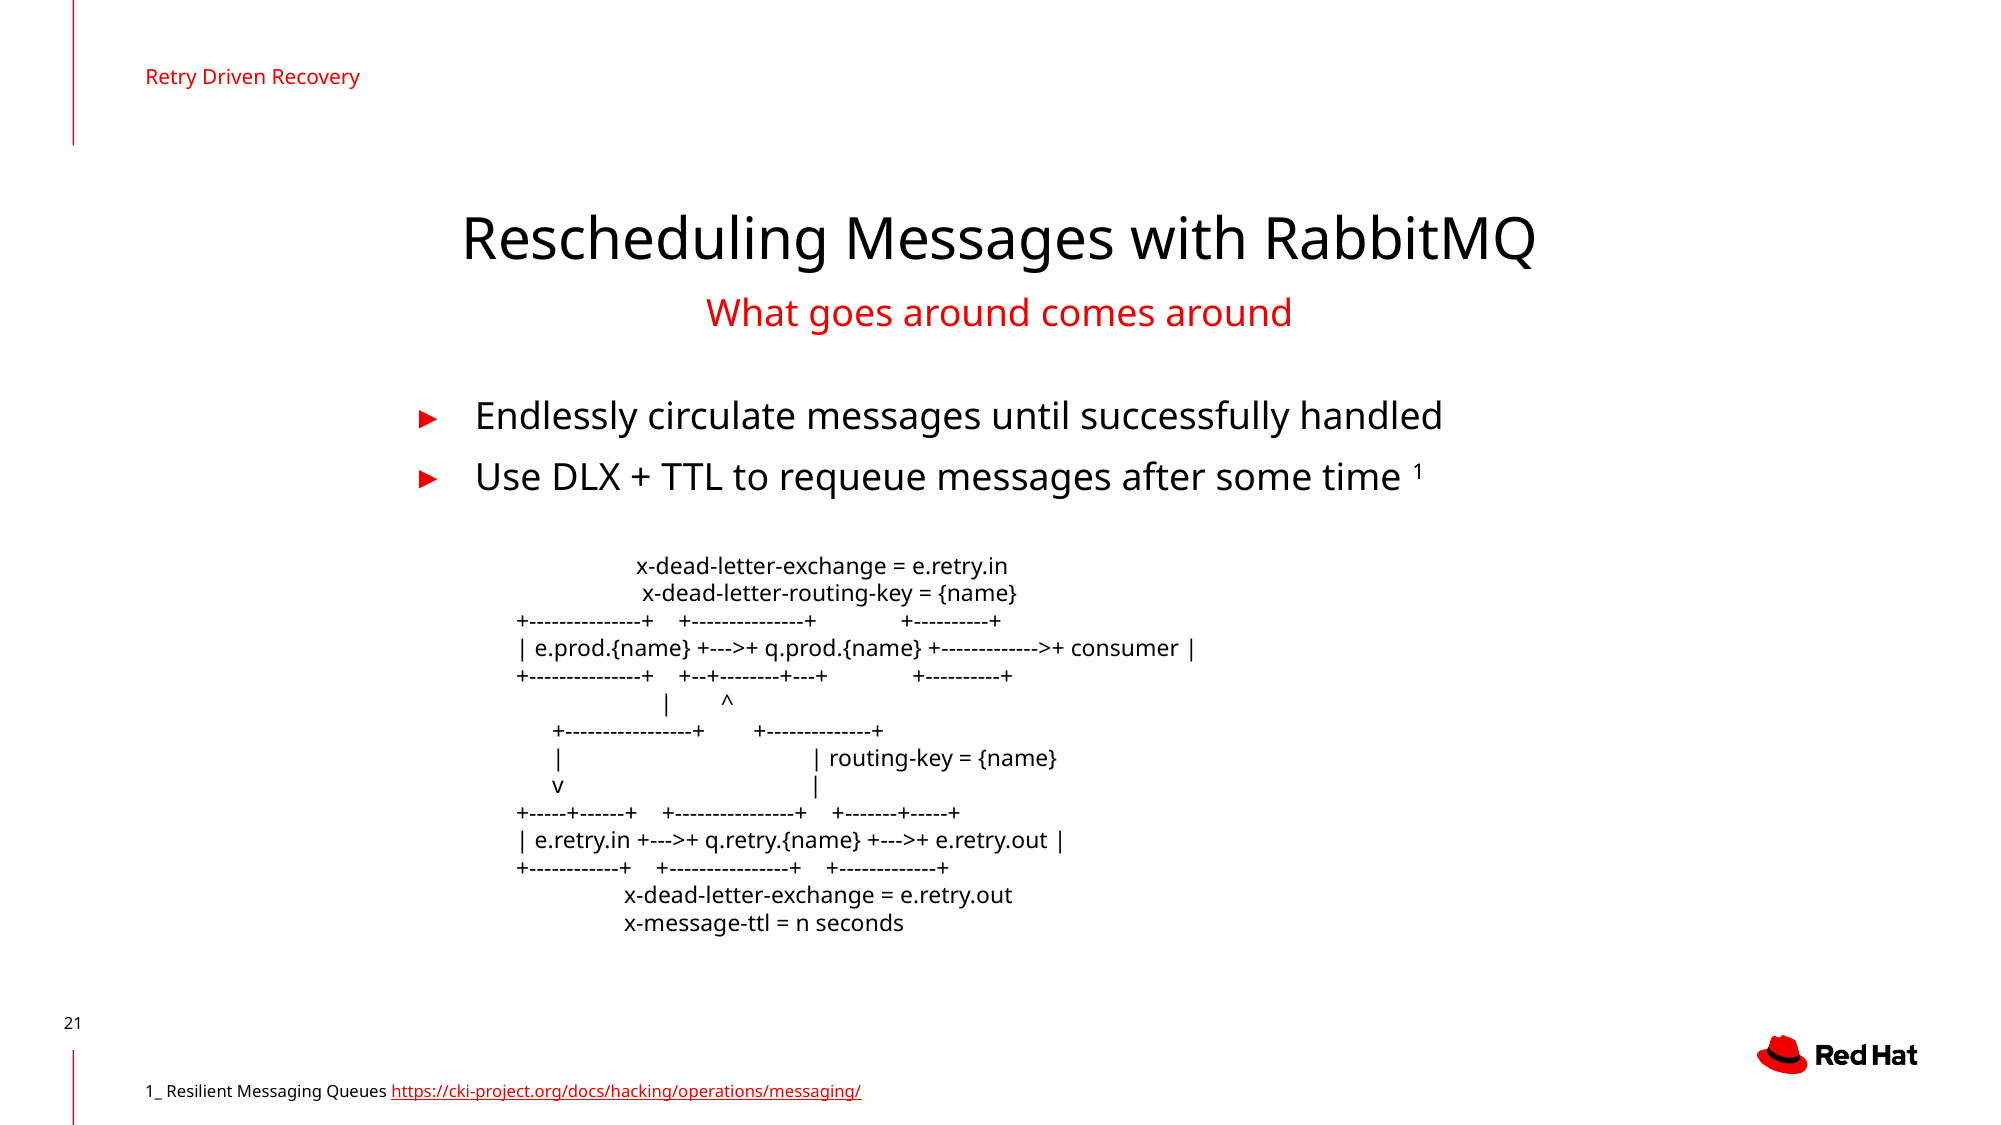

# Retry Driven Recovery
Rescheduling Messages with RabbitMQ
What goes around comes around
Endlessly circulate messages until successfully handled
Use DLX + TTL to requeue messages after some time 1
 x-dead-letter-exchange = e.retry.in
 x-dead-letter-routing-key = {name}
+---------------+ +---------------+ +----------+
| e.prod.{name} +--->+ q.prod.{name} +------------->+ consumer |
+---------------+ +--+--------+---+ +----------+
 | ^
 +-----------------+ +--------------+
 | | routing-key = {name}
 v |
+-----+------+ +----------------+ +-------+-----+
| e.retry.in +--->+ q.retry.{name} +--->+ e.retry.out |
+------------+ +----------------+ +-------------+
 x-dead-letter-exchange = e.retry.out
 x-message-ttl = n seconds
1_ Resilient Messaging Queues https://cki-project.org/docs/hacking/operations/messaging/